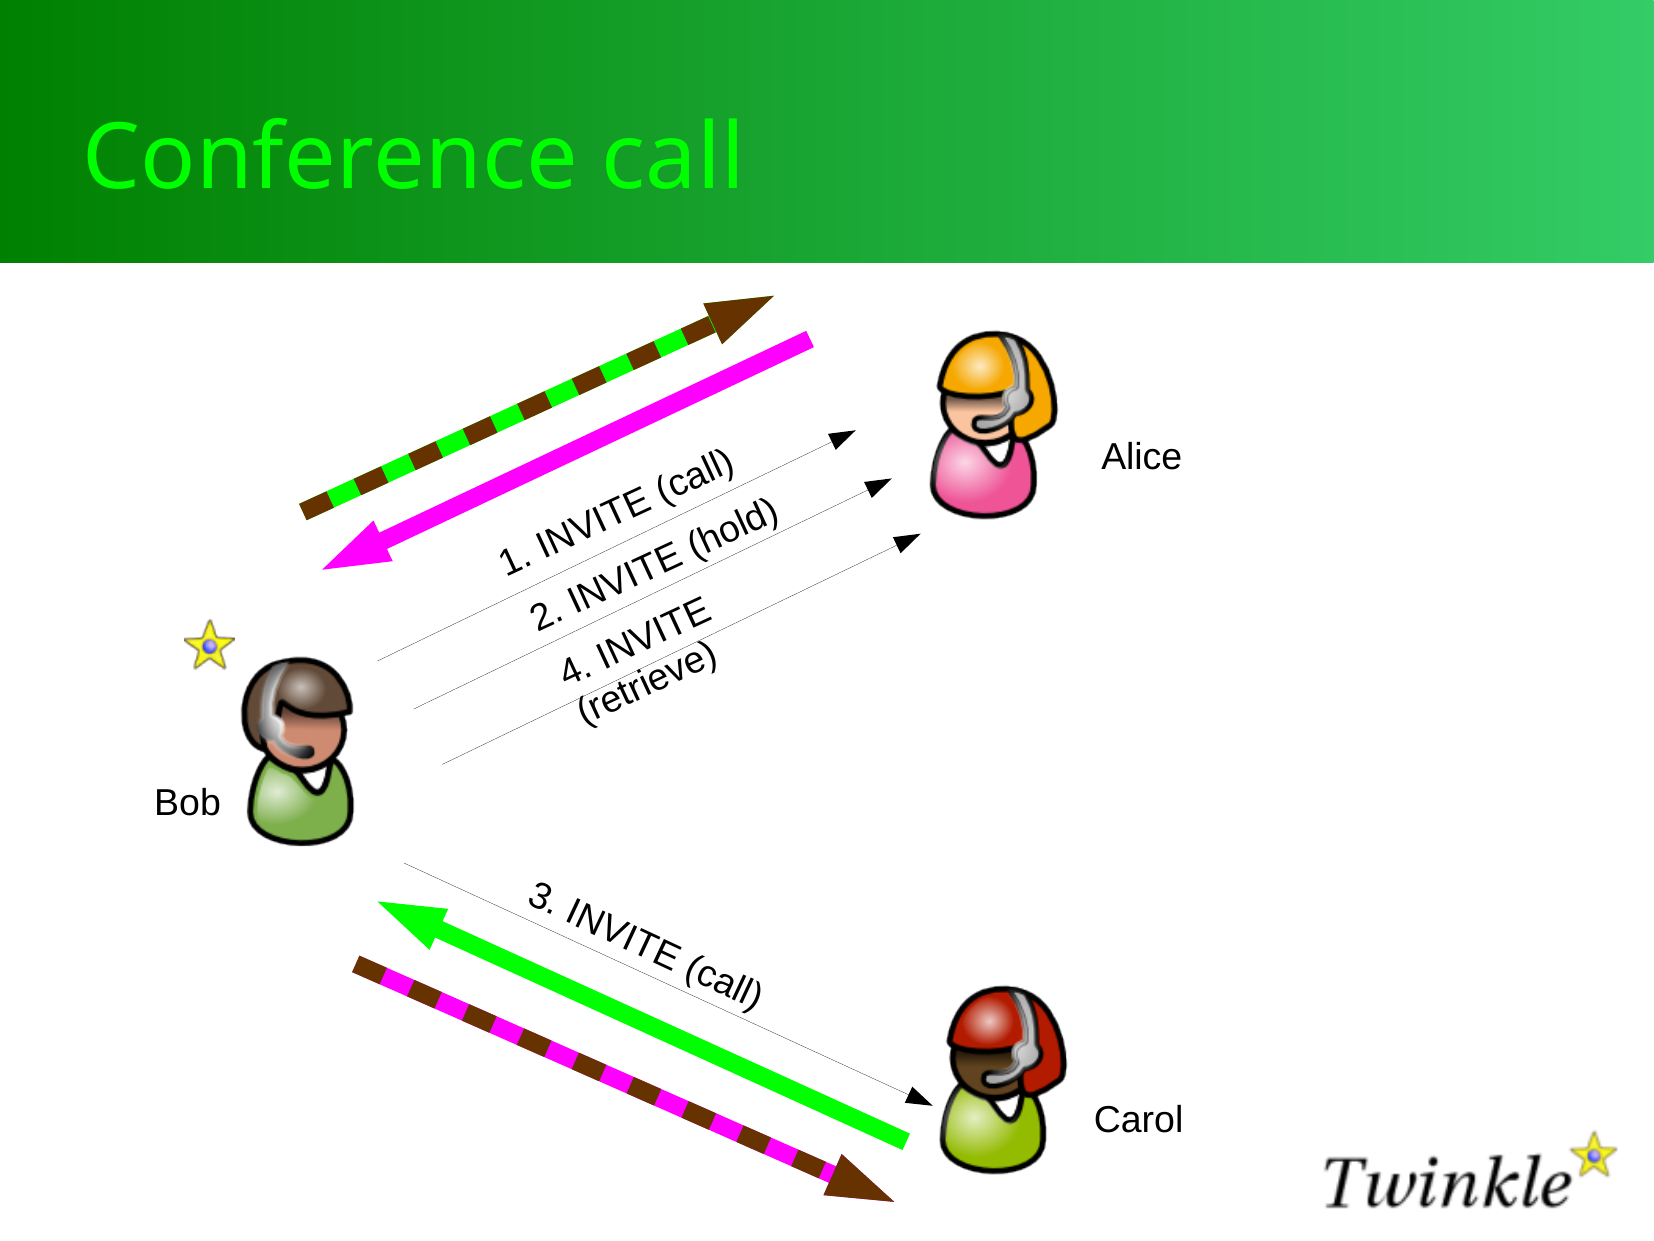

# Conference call
1. INVITE (call)
Alice
2. INVITE (hold)
4. INVITE (retrieve)
Bob
3. INVITE (call)
Carol